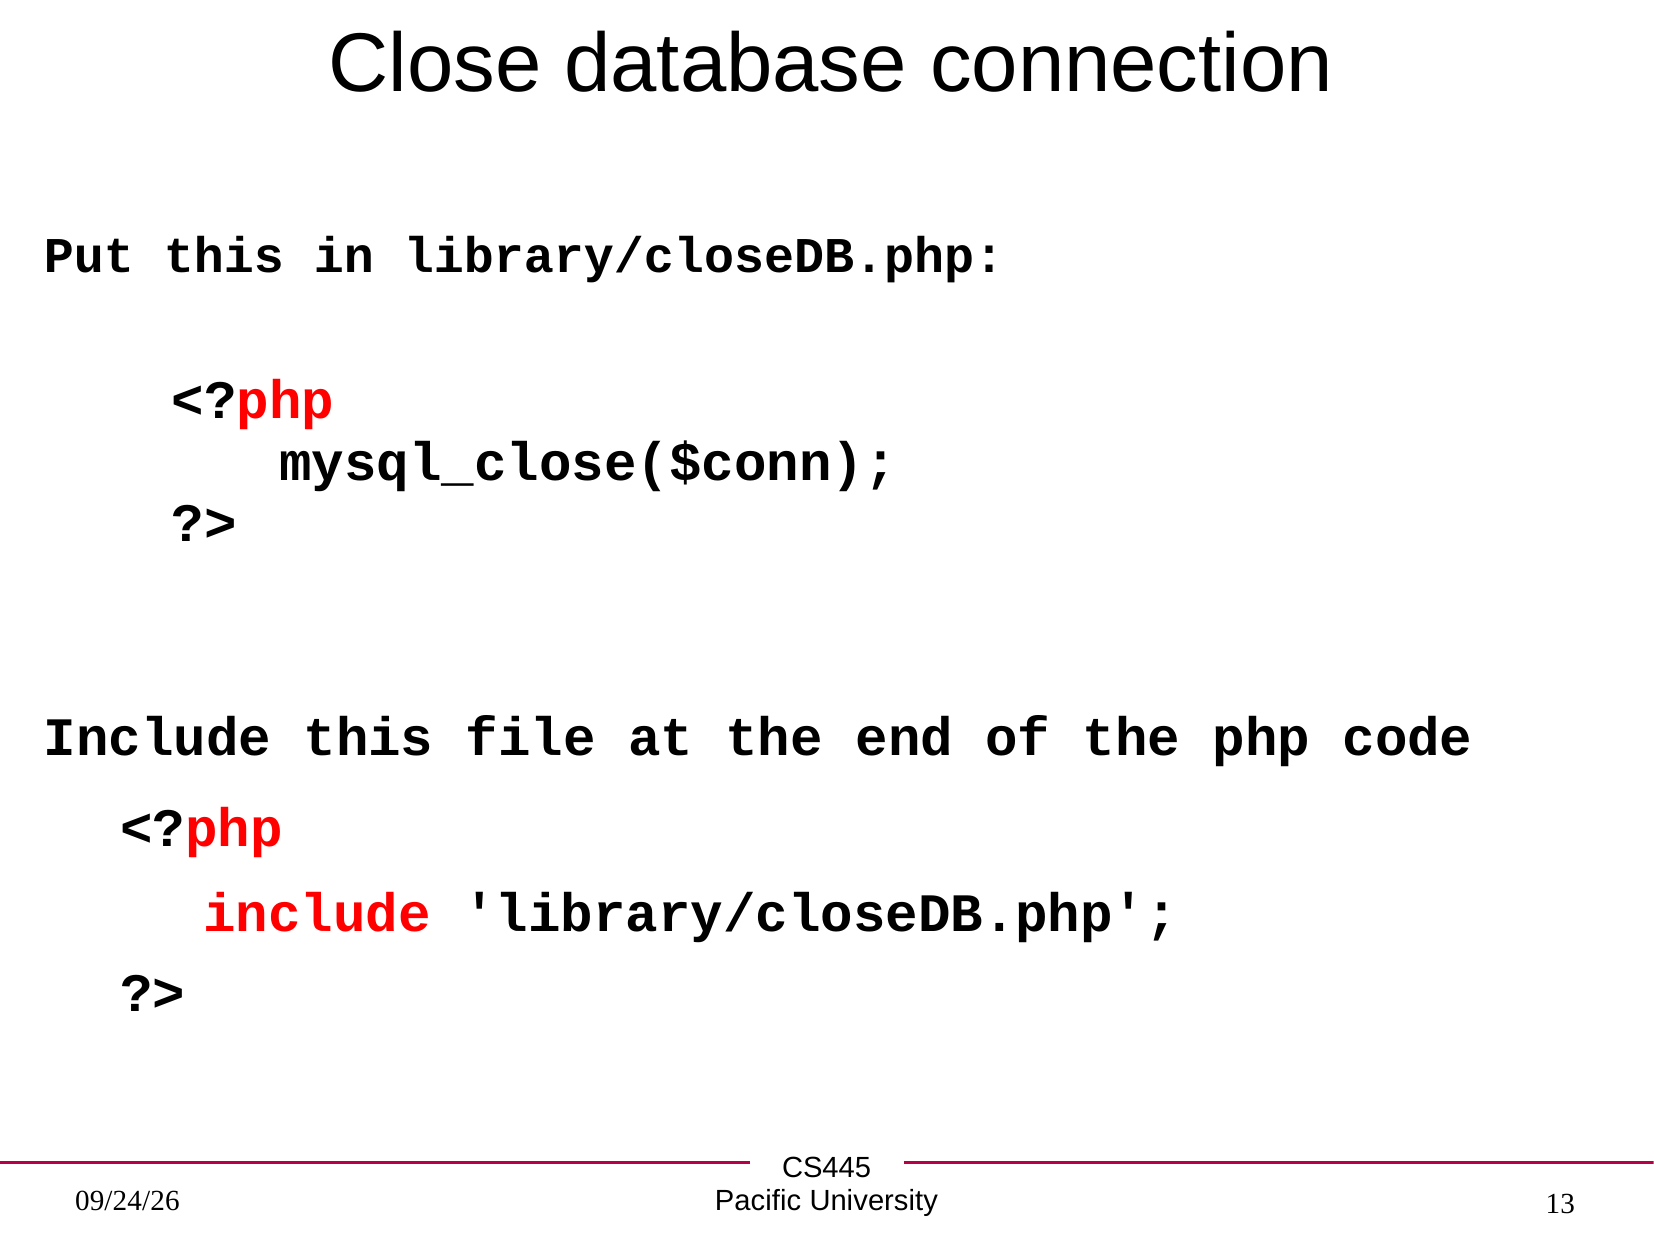

# Close database connection
Put this in library/closeDB.php:
	<?php
		 mysql_close($conn);
	?>
Include this file at the end of the php code
<?php
include 'library/closeDB.php';
?>